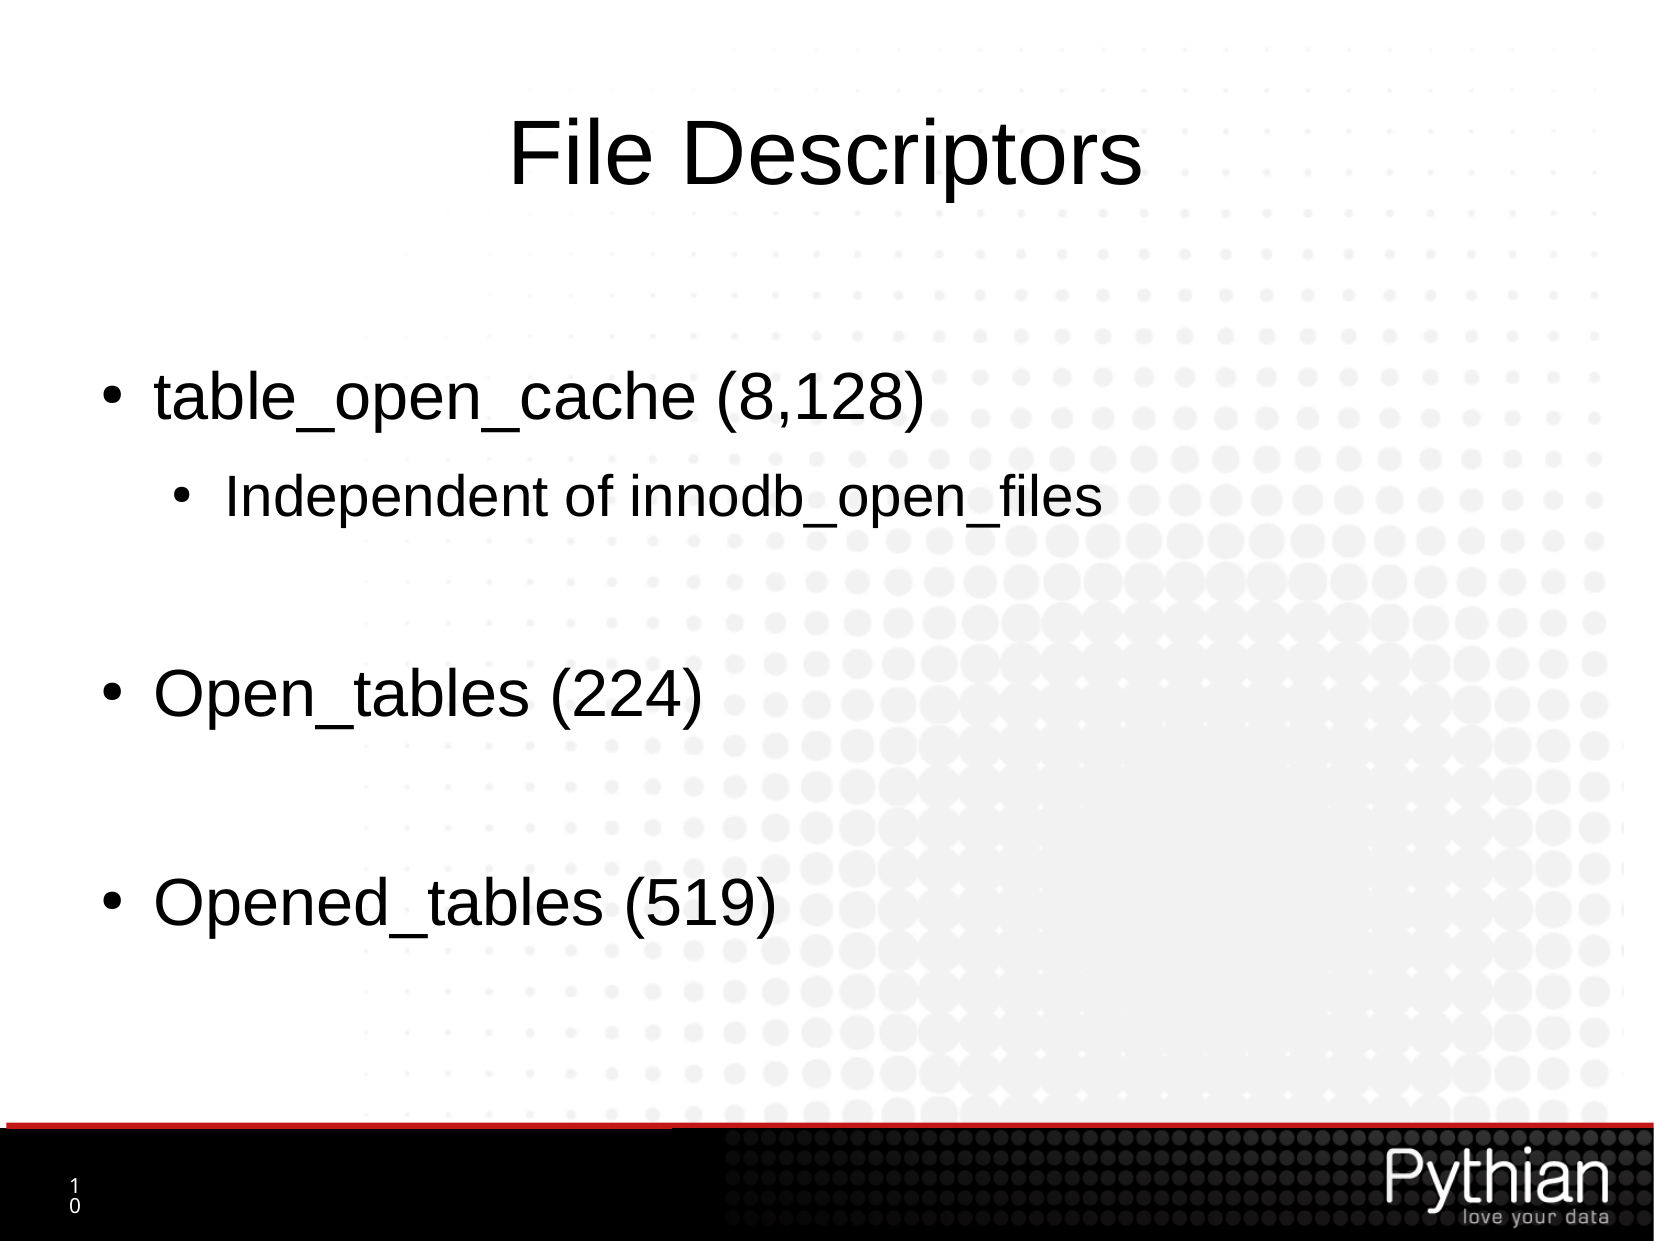

# File Descriptors
table_open_cache (8,128)
Independent of innodb_open_files
Open_tables (224)
Opened_tables (519)